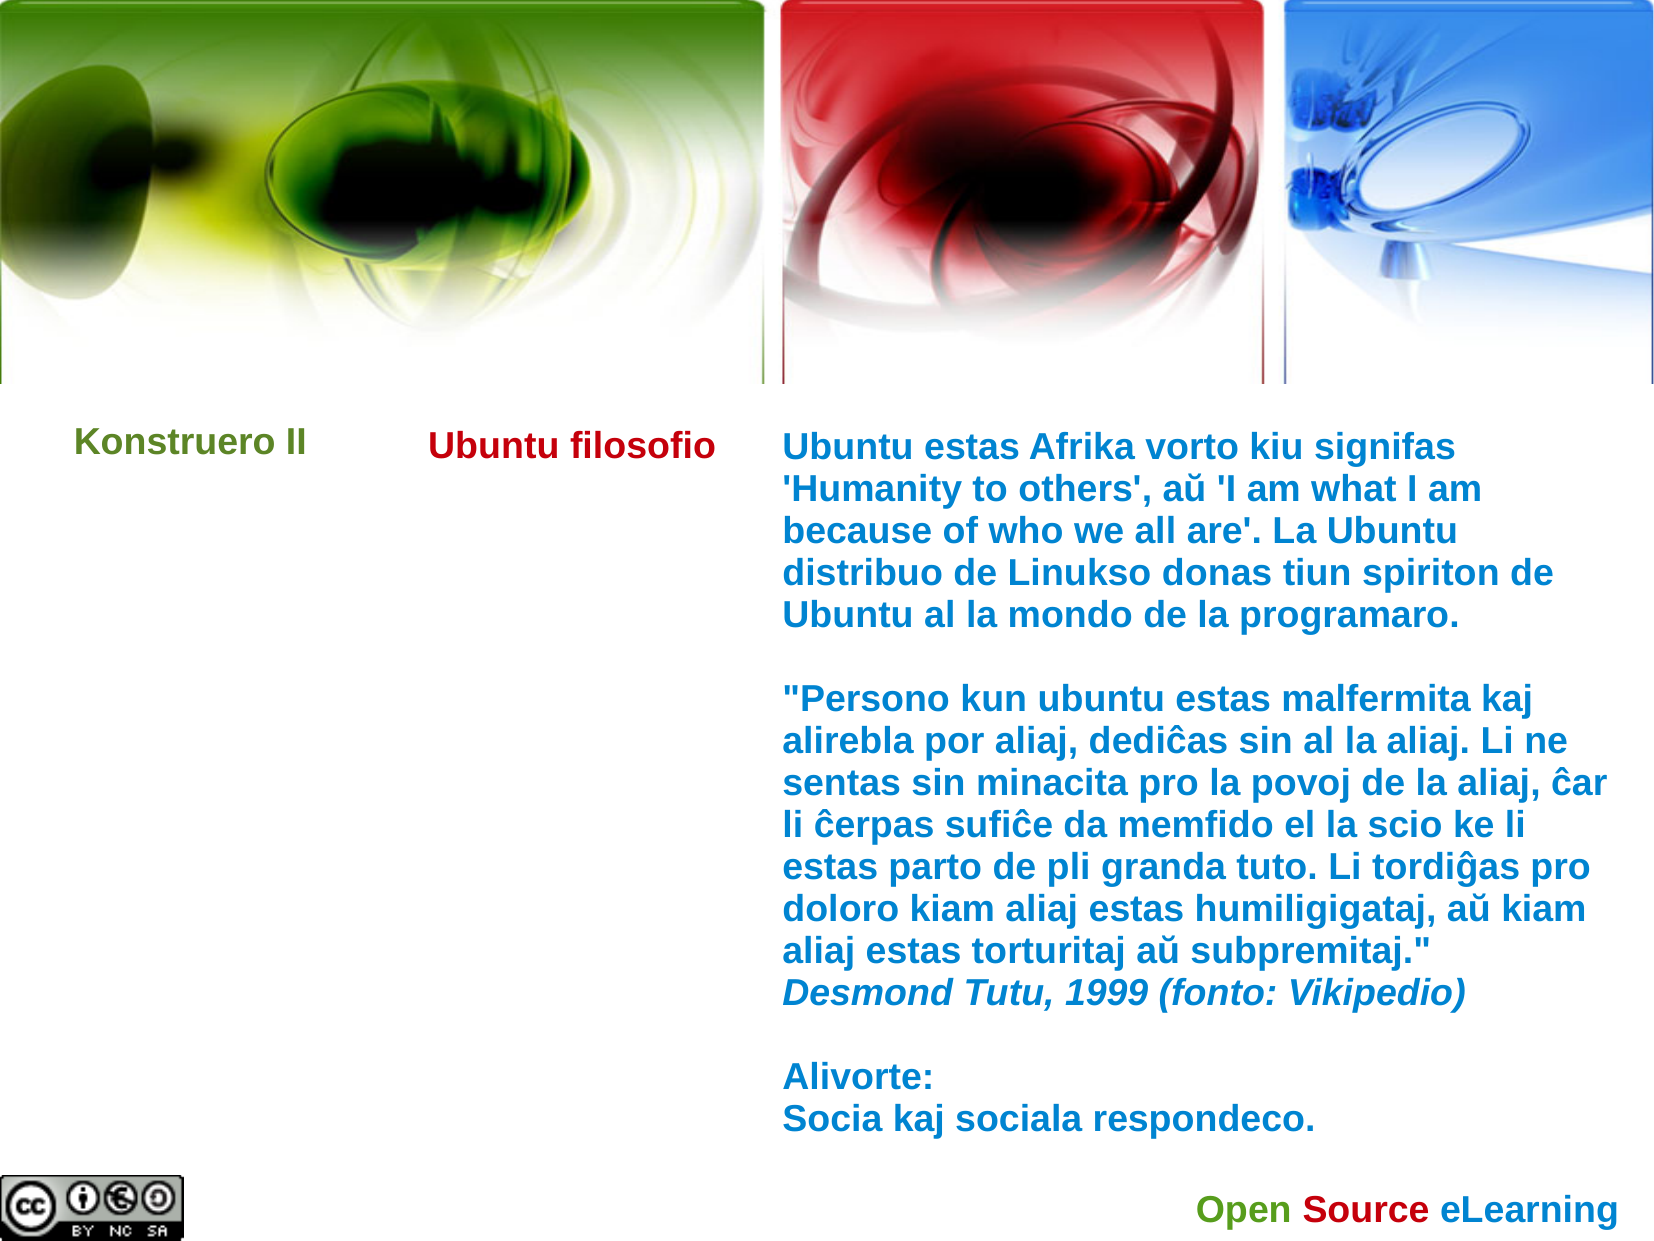

Konstruero II
Ubuntu filosofio
Ubuntu estas Afrika vorto kiu signifas 'Humanity to others', aŭ 'I am what I am because of who we all are'. La Ubuntu distribuo de Linukso donas tiun spiriton de Ubuntu al la mondo de la programaro.
"Persono kun ubuntu estas malfermita kaj alirebla por aliaj, dediĉas sin al la aliaj. Li ne sentas sin minacita pro la povoj de la aliaj, ĉar li ĉerpas sufiĉe da memfido el la scio ke li estas parto de pli granda tuto. Li tordiĝas pro doloro kiam aliaj estas humiligigataj, aŭ kiam aliaj estas torturitaj aŭ subpremitaj."
Desmond Tutu, 1999 (fonto: Vikipedio)
Alivorte:
Socia kaj sociala respondeco.
Open Source eLearning